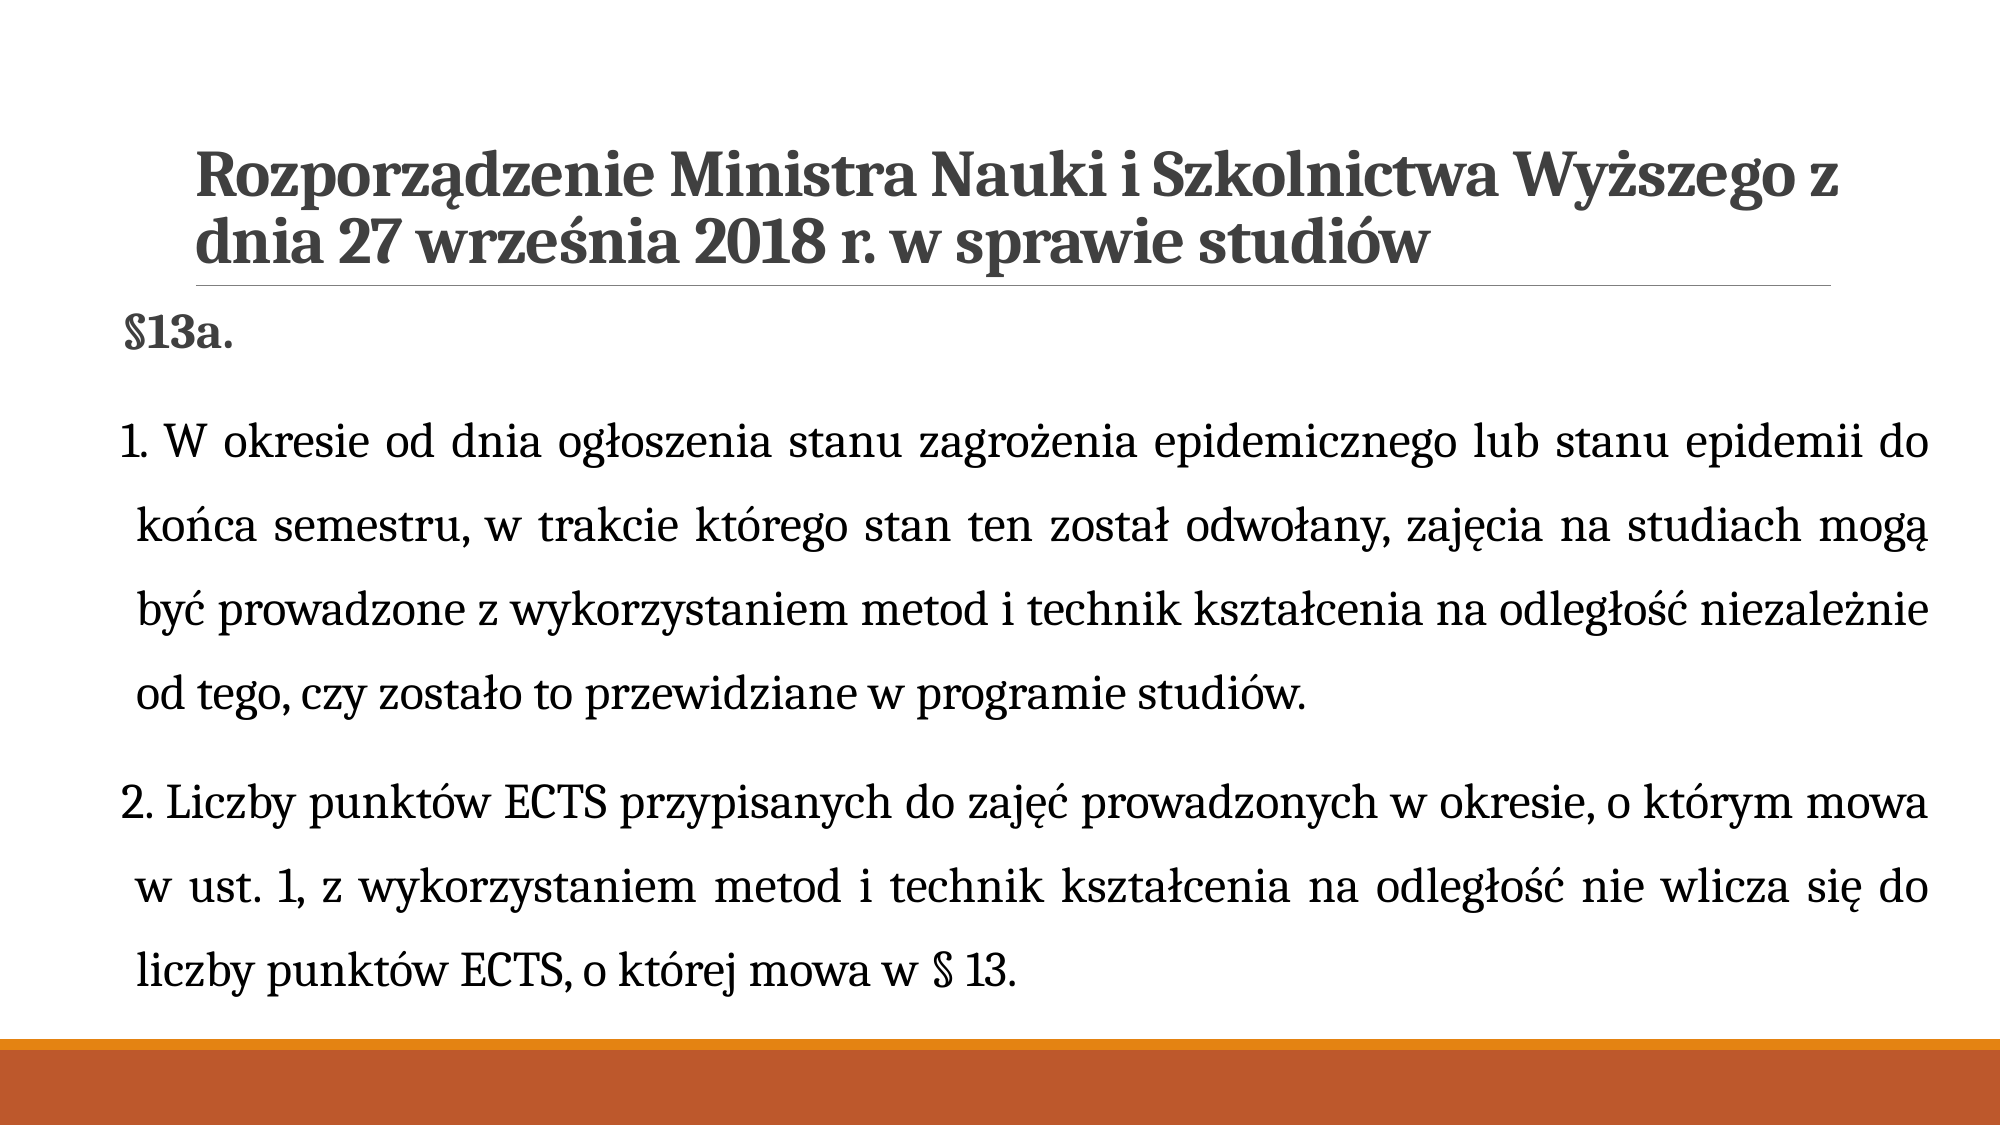

# Rozporządzenie Ministra Nauki i Szkolnictwa Wyższego z dnia 27 września 2018 r. w sprawie studiów
§13a.
1. W okresie od dnia ogłoszenia stanu zagrożenia epidemicznego lub stanu epidemii do końca semestru, w trakcie którego stan ten został odwołany, zajęcia na studiach mogą być prowadzone z wykorzystaniem metod i technik kształcenia na odległość niezależnie od tego, czy zostało to przewidziane w programie studiów.
2. Liczby punktów ECTS przypisanych do zajęć prowadzonych w okresie, o którym mowa w ust. 1, z wykorzystaniem metod i technik kształcenia na odległość nie wlicza się do liczby punktów ECTS, o której mowa w § 13.